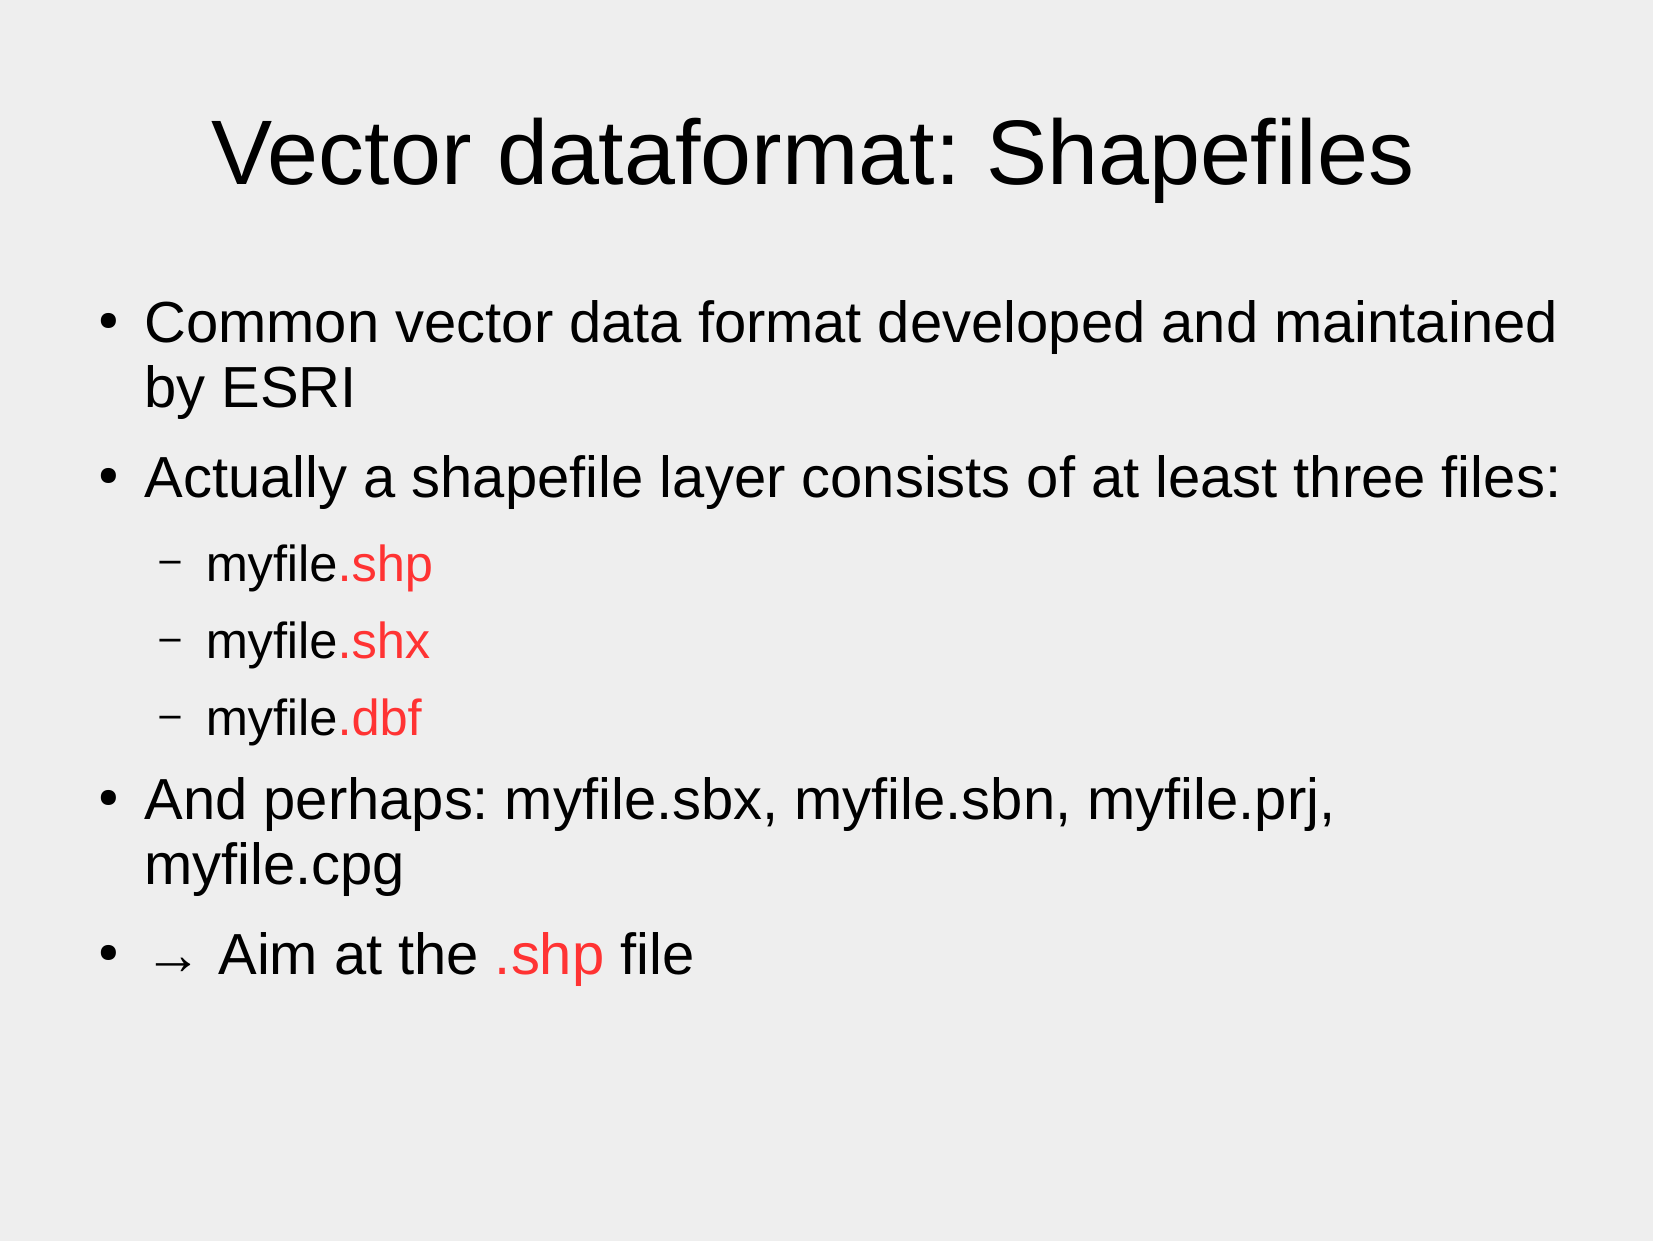

# Vector dataformat: Shapefiles
Common vector data format developed and maintained by ESRI
Actually a shapefile layer consists of at least three files:
myfile.shp
myfile.shx
myfile.dbf
And perhaps: myfile.sbx, myfile.sbn, myfile.prj, myfile.cpg
→ Aim at the .shp file